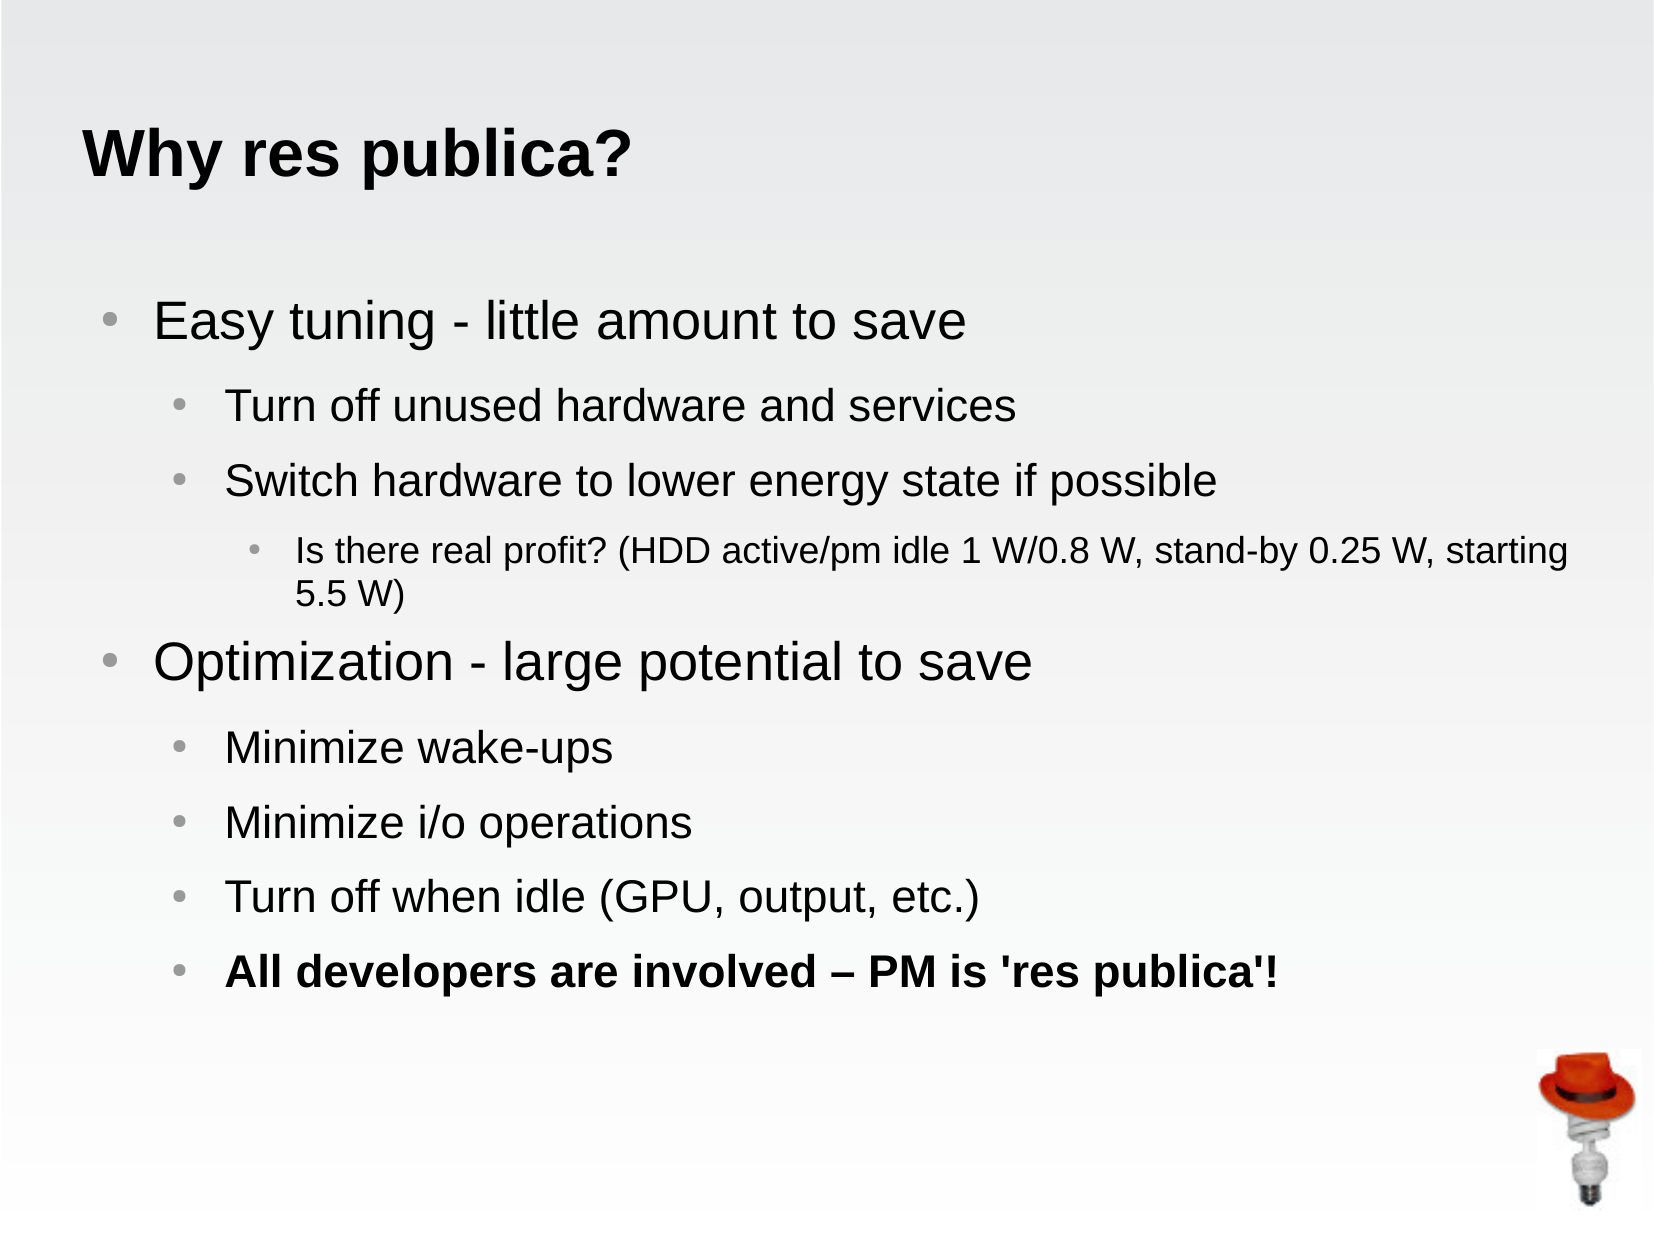

# Why res publica?
Easy tuning - little amount to save
Turn off unused hardware and services
Switch hardware to lower energy state if possible
Is there real profit? (HDD active/pm idle 1 W/0.8 W, stand-by 0.25 W, starting 5.5 W)
Optimization - large potential to save
Minimize wake-ups
Minimize i/o operations
Turn off when idle (GPU, output, etc.)
All developers are involved – PM is 'res publica'!